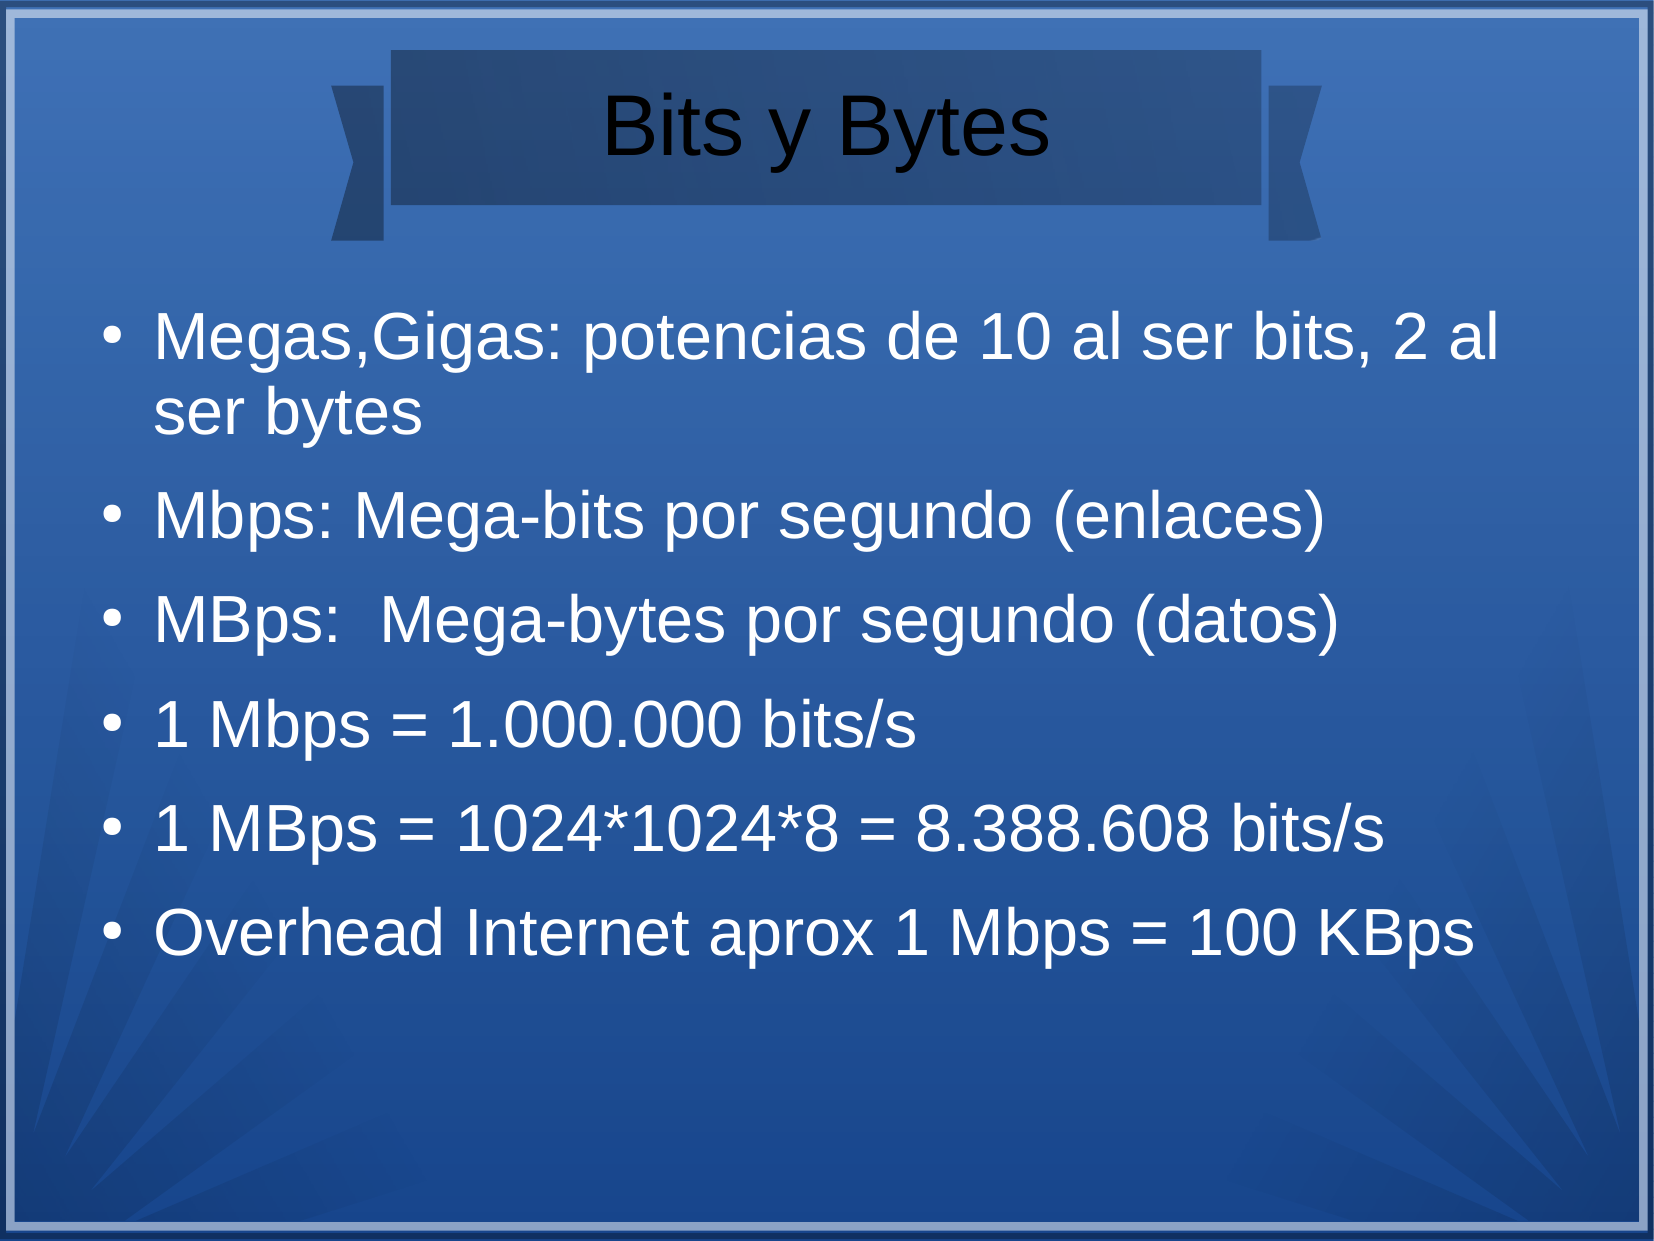

# Bits y Bytes
Megas,Gigas: potencias de 10 al ser bits, 2 al ser bytes
Mbps: Mega-bits por segundo (enlaces)
MBps: Mega-bytes por segundo (datos)
1 Mbps = 1.000.000 bits/s
1 MBps = 1024*1024*8 = 8.388.608 bits/s
Overhead Internet aprox 1 Mbps = 100 KBps